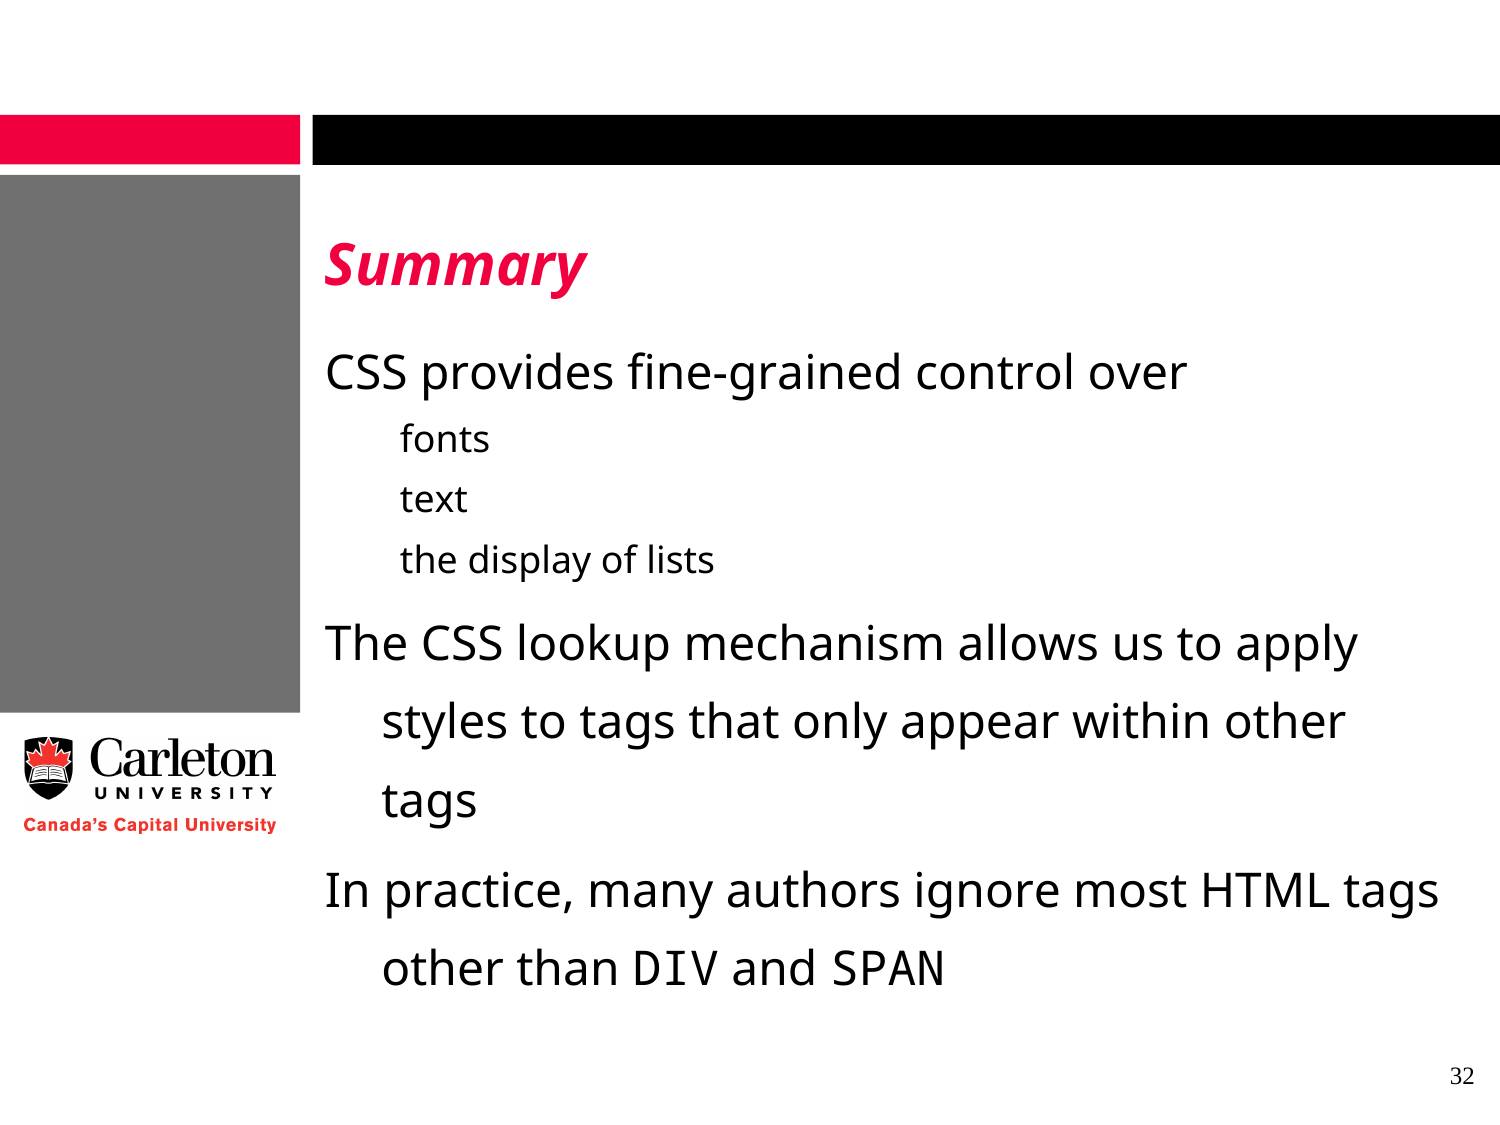

# Summary
CSS provides fine-grained control over
fonts
text
the display of lists
The CSS lookup mechanism allows us to apply styles to tags that only appear within other tags
In practice, many authors ignore most HTML tags other than DIV and SPAN
32